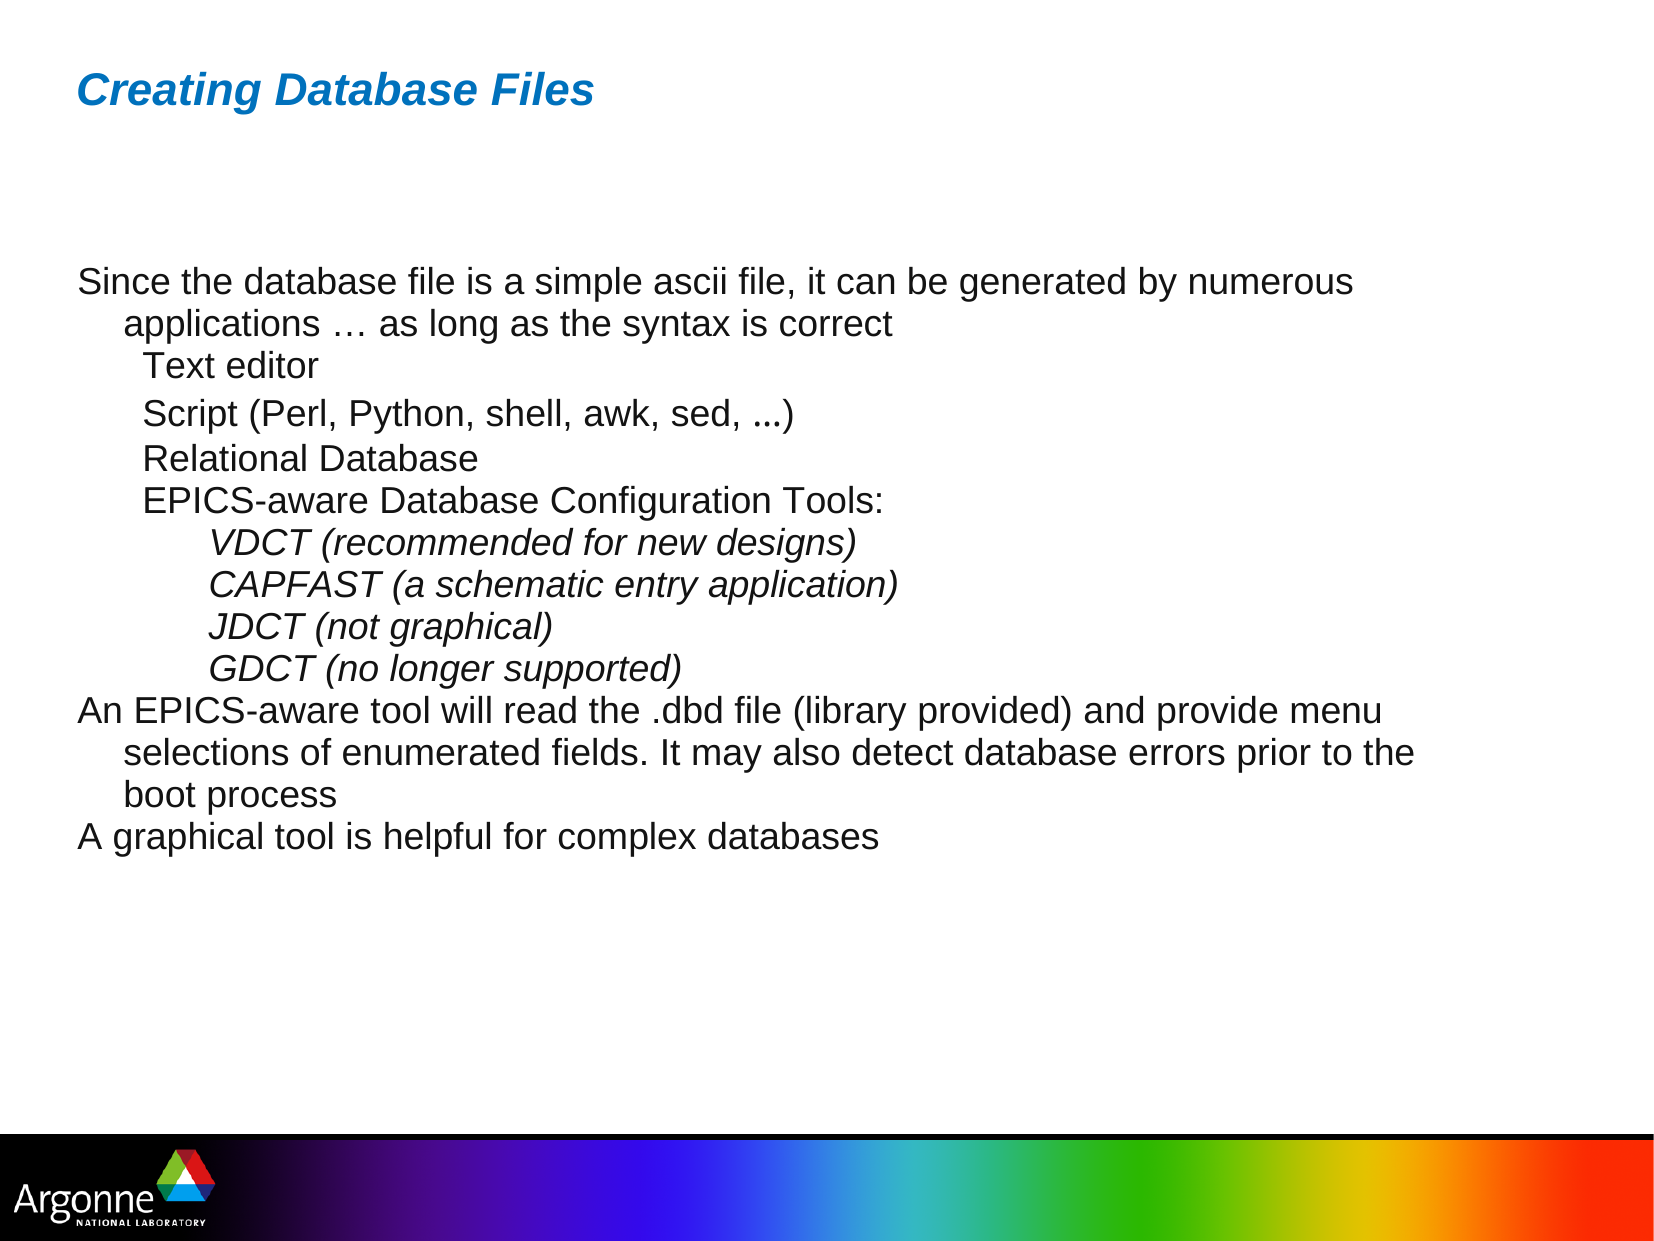

# Creating Database Files
Since the database file is a simple ascii file, it can be generated by numerous applications … as long as the syntax is correct
Text editor
Script (Perl, Python, shell, awk, sed, …)
Relational Database
EPICS-aware Database Configuration Tools:
VDCT (recommended for new designs)
CAPFAST (a schematic entry application)
JDCT (not graphical)
GDCT (no longer supported)
An EPICS-aware tool will read the .dbd file (library provided) and provide menu selections of enumerated fields. It may also detect database errors prior to the boot process
A graphical tool is helpful for complex databases